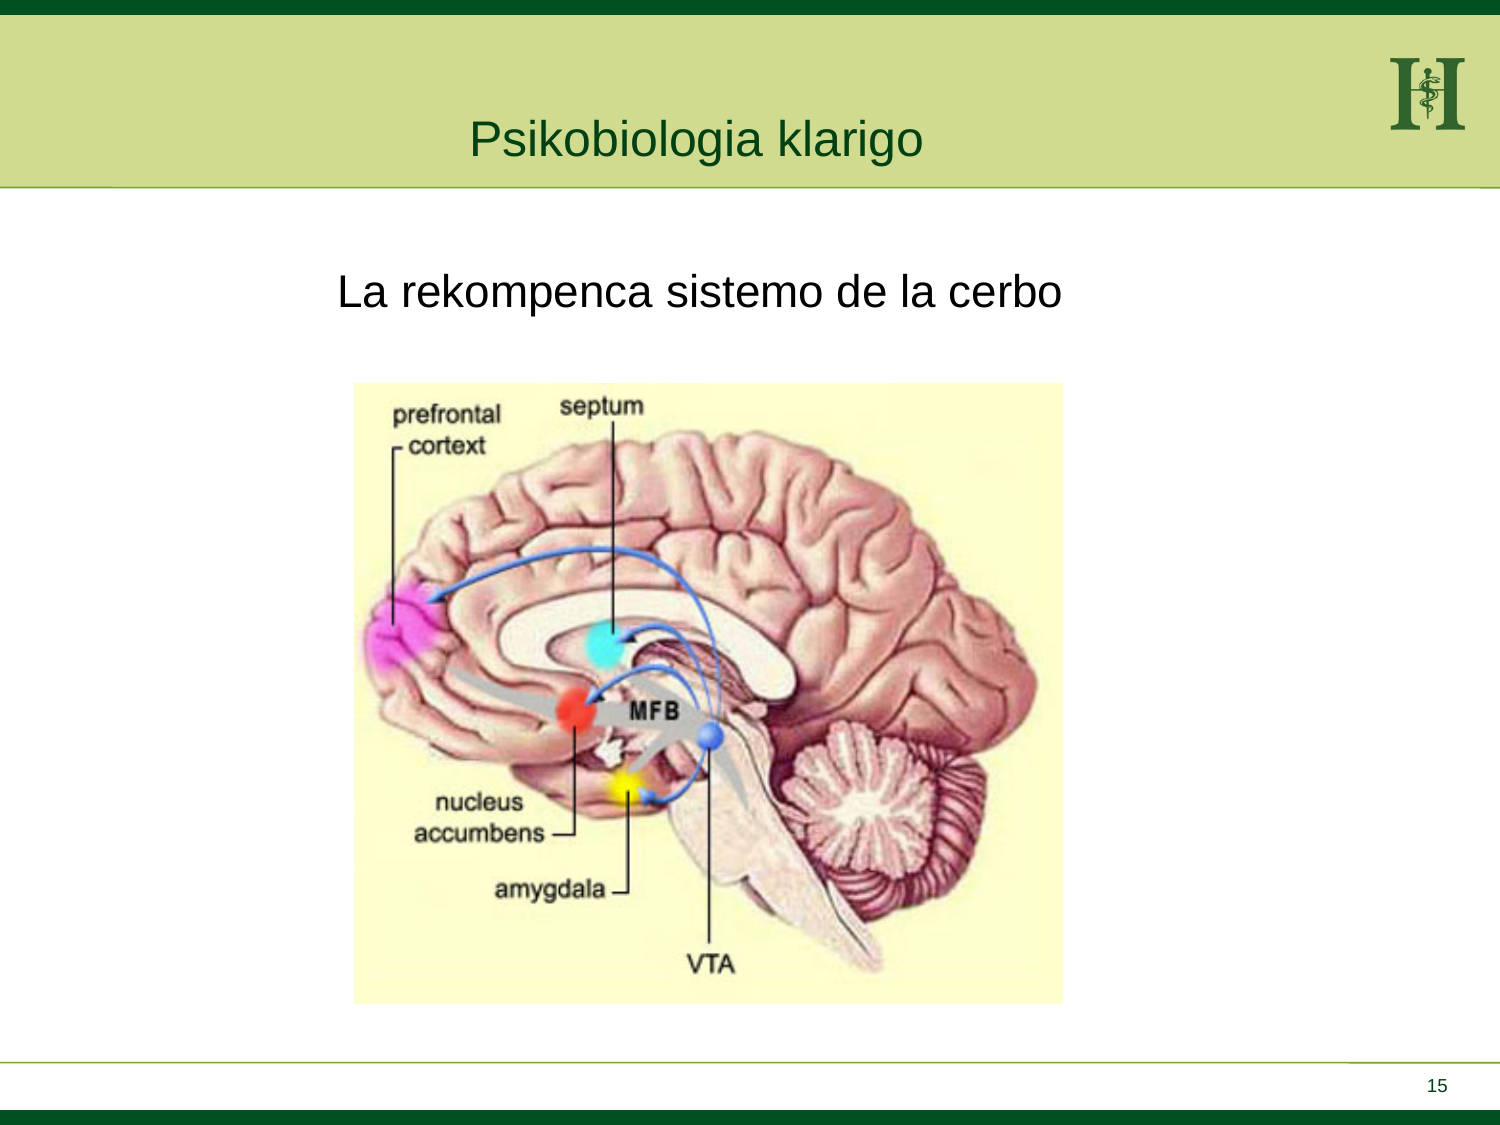

Psikobiologia klarigo
La rekompenca sistemo de la cerbo